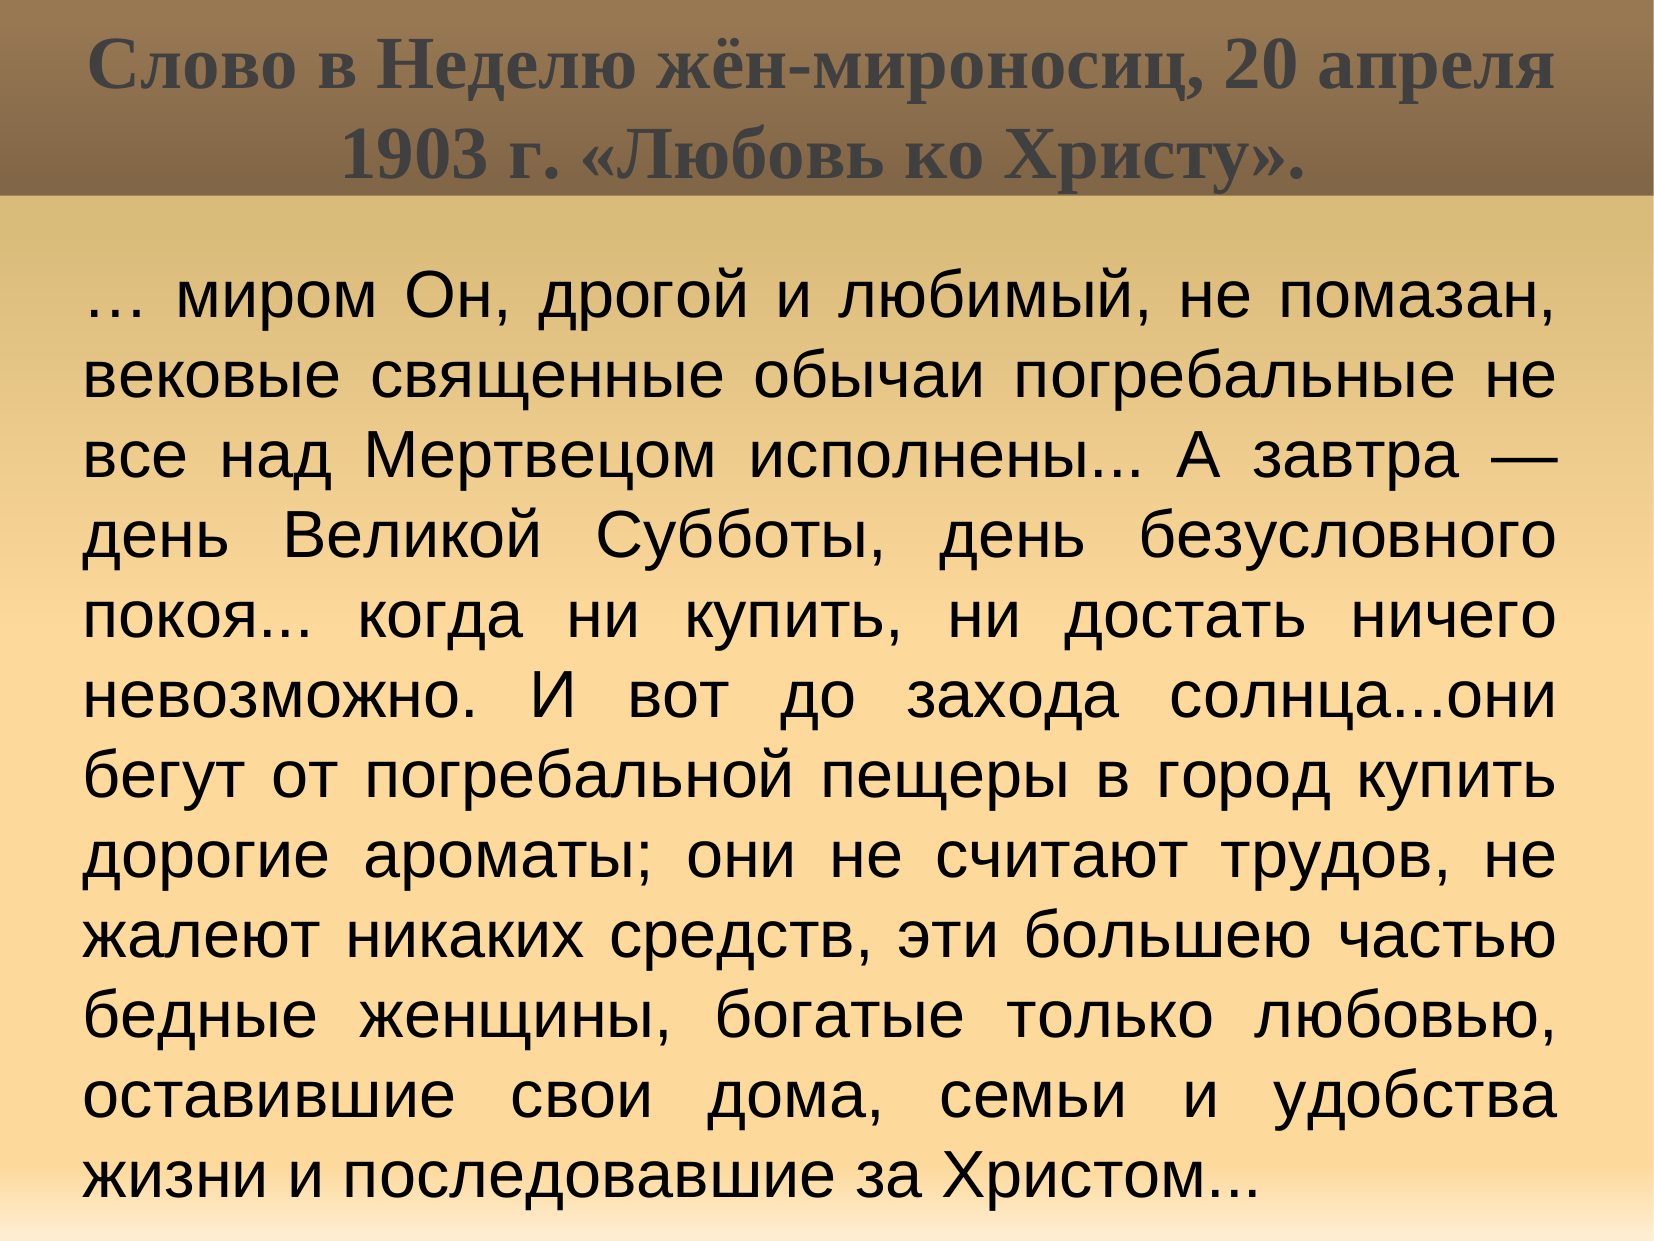

# Слово в Неделю жён-мироносиц, 20 апреля 1903 г. «Любовь ко Христу».
… миром Он, дрогой и любимый, не помазан, вековые священные обычаи погребальные не все над Мертвецом исполнены... А завтра — день Великой Субботы, день безусловного покоя... когда ни купить, ни достать ничего невозможно. И вот до захода солнца...они бегут от погребальной пещеры в город купить дорогие ароматы; они не считают трудов, не жалеют никаких средств, эти большею частью бедные женщины, богатые только любовью, оставившие свои дома, семьи и удобства жизни и последовавшие за Христом...